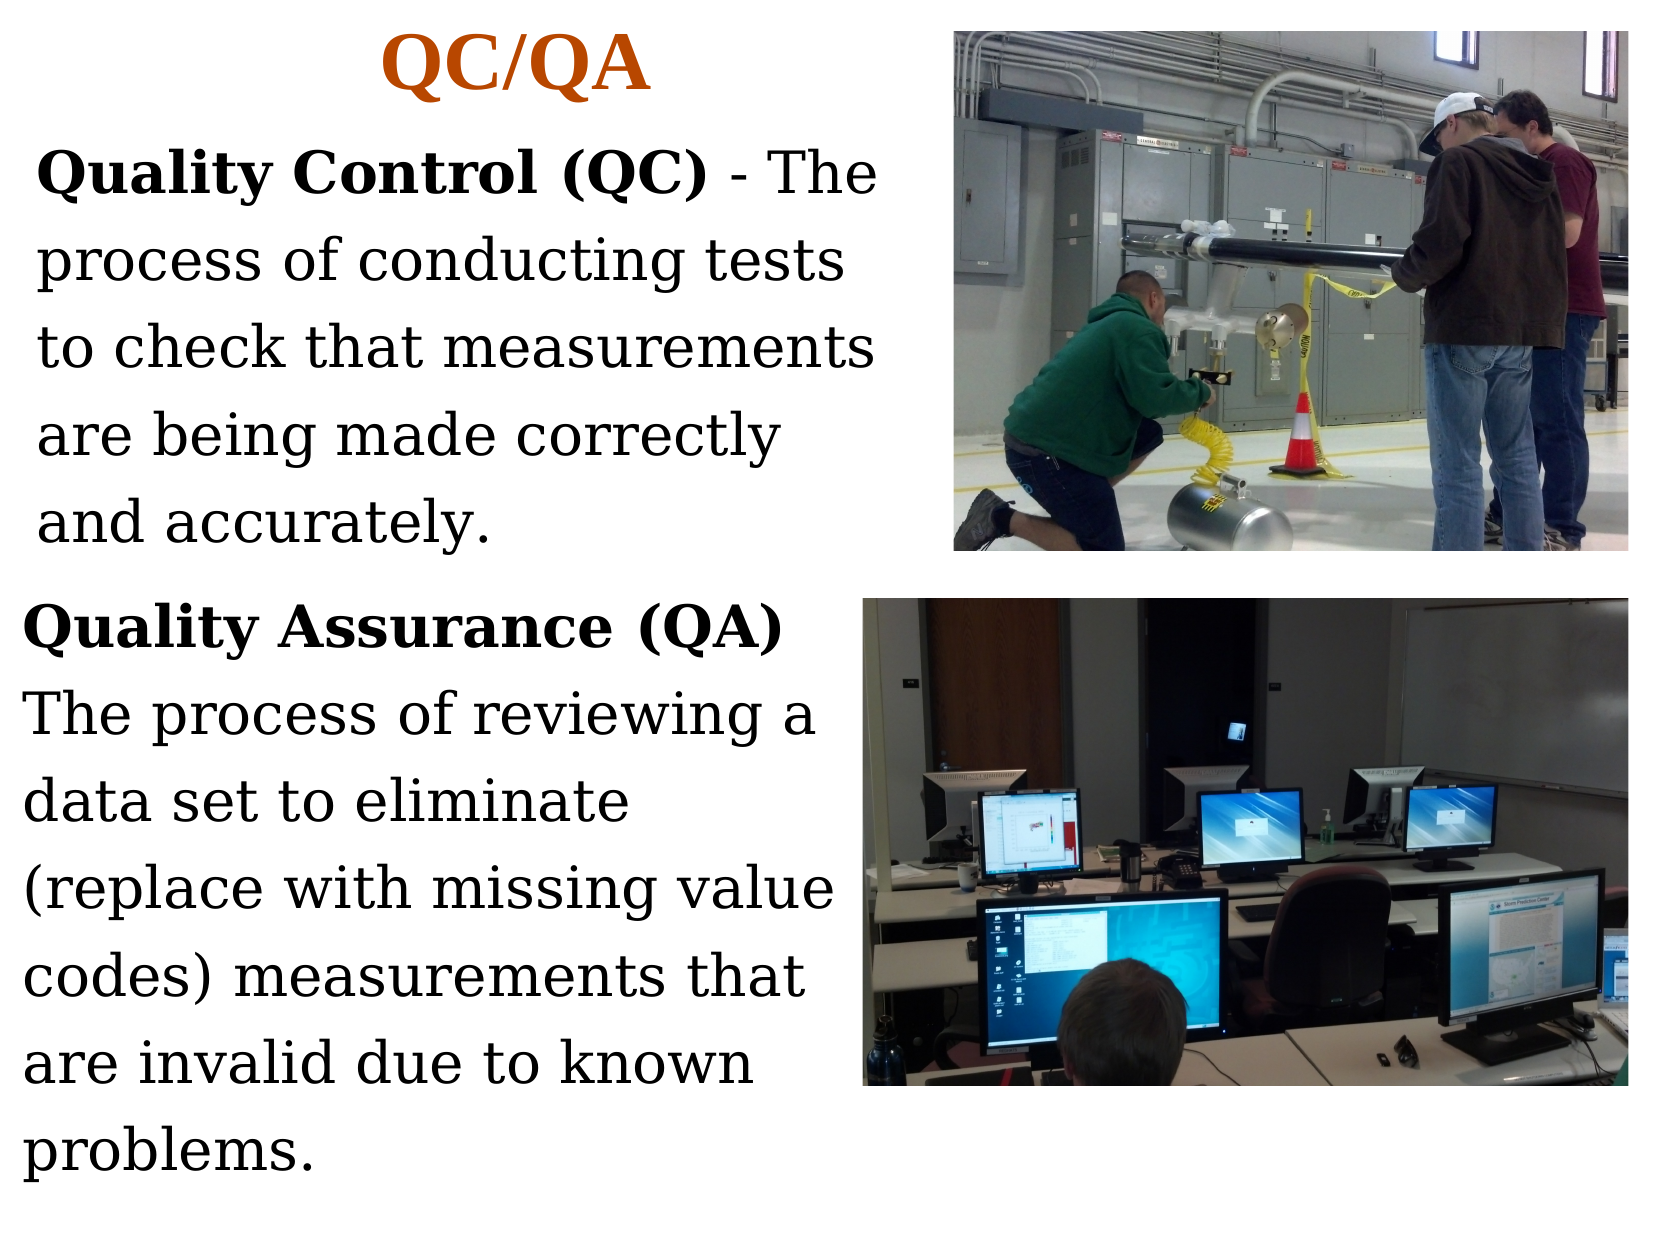

QC/QA ‏
Quality Control (QC) - The process of conducting tests to check that measurements are being made correctly and accurately.
Quality Assurance (QA) The process of reviewing a data set to eliminate (replace with missing value codes) measurements that are invalid due to known problems.
# Objective‏